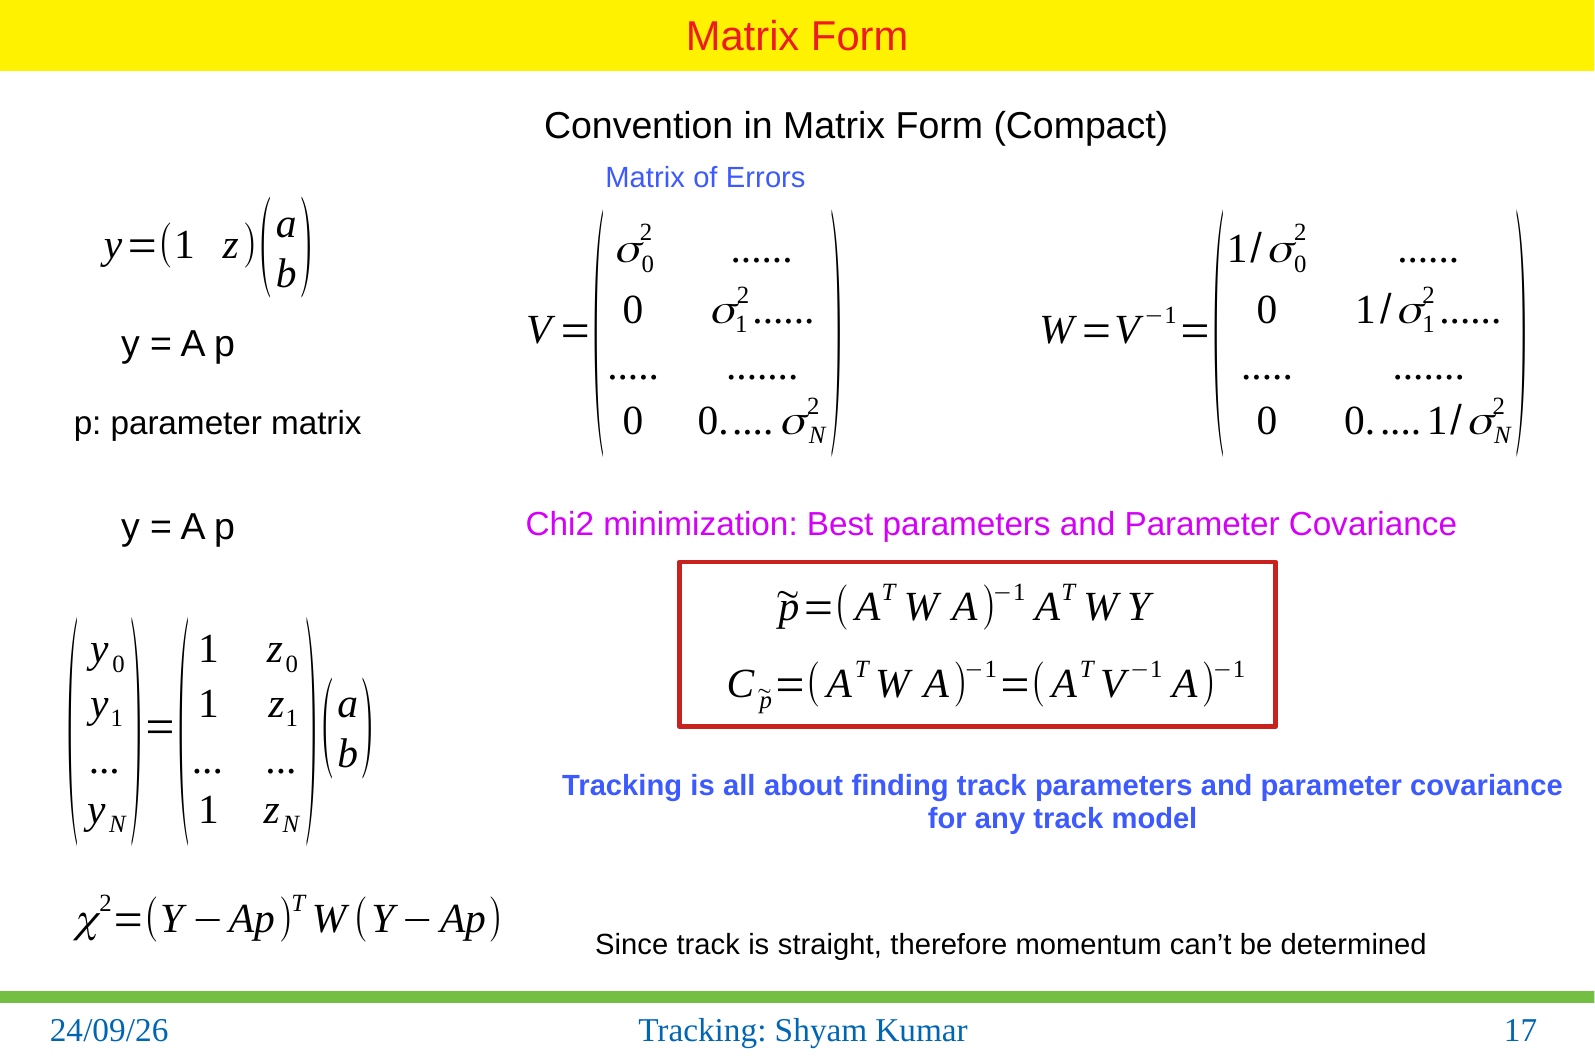

# Matrix Form
Convention in Matrix Form (Compact)
Matrix of Errors
y = A p
p: parameter matrix
y = A p
Chi2 minimization: Best parameters and Parameter Covariance
Tracking is all about finding track parameters and parameter covariance for any track model
Since track is straight, therefore momentum can’t be determined
Tracking: Shyam Kumar
17